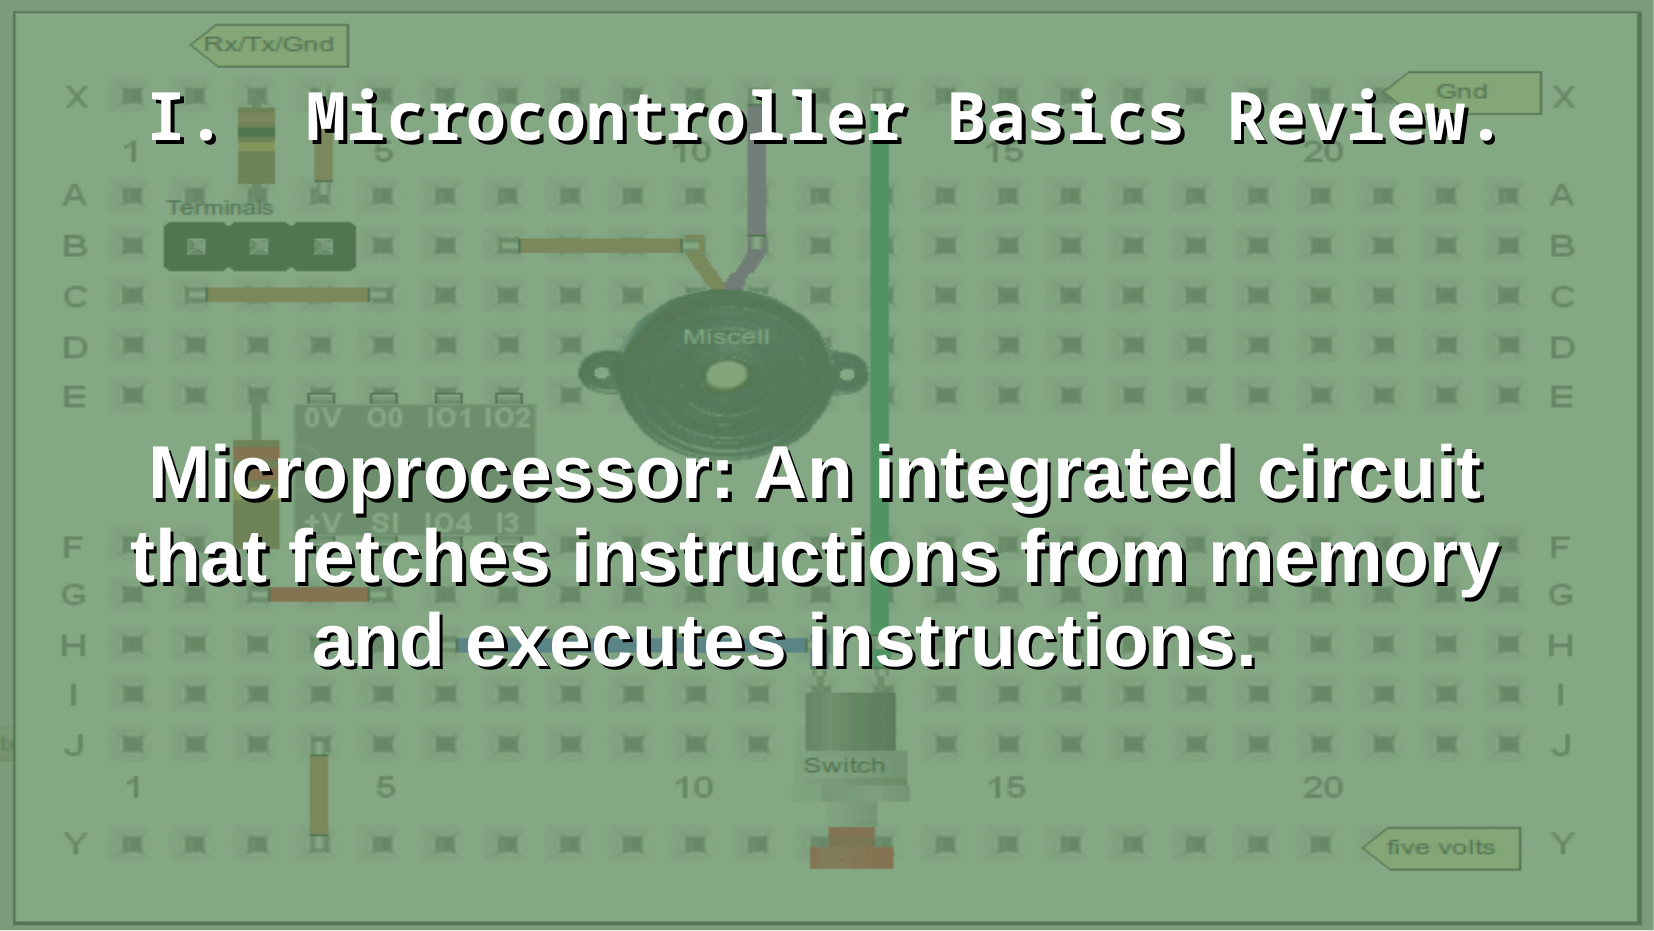

# I. Microcontroller Basics Review.
Microprocessor: An integrated circuit that fetches instructions from memory and executes instructions.